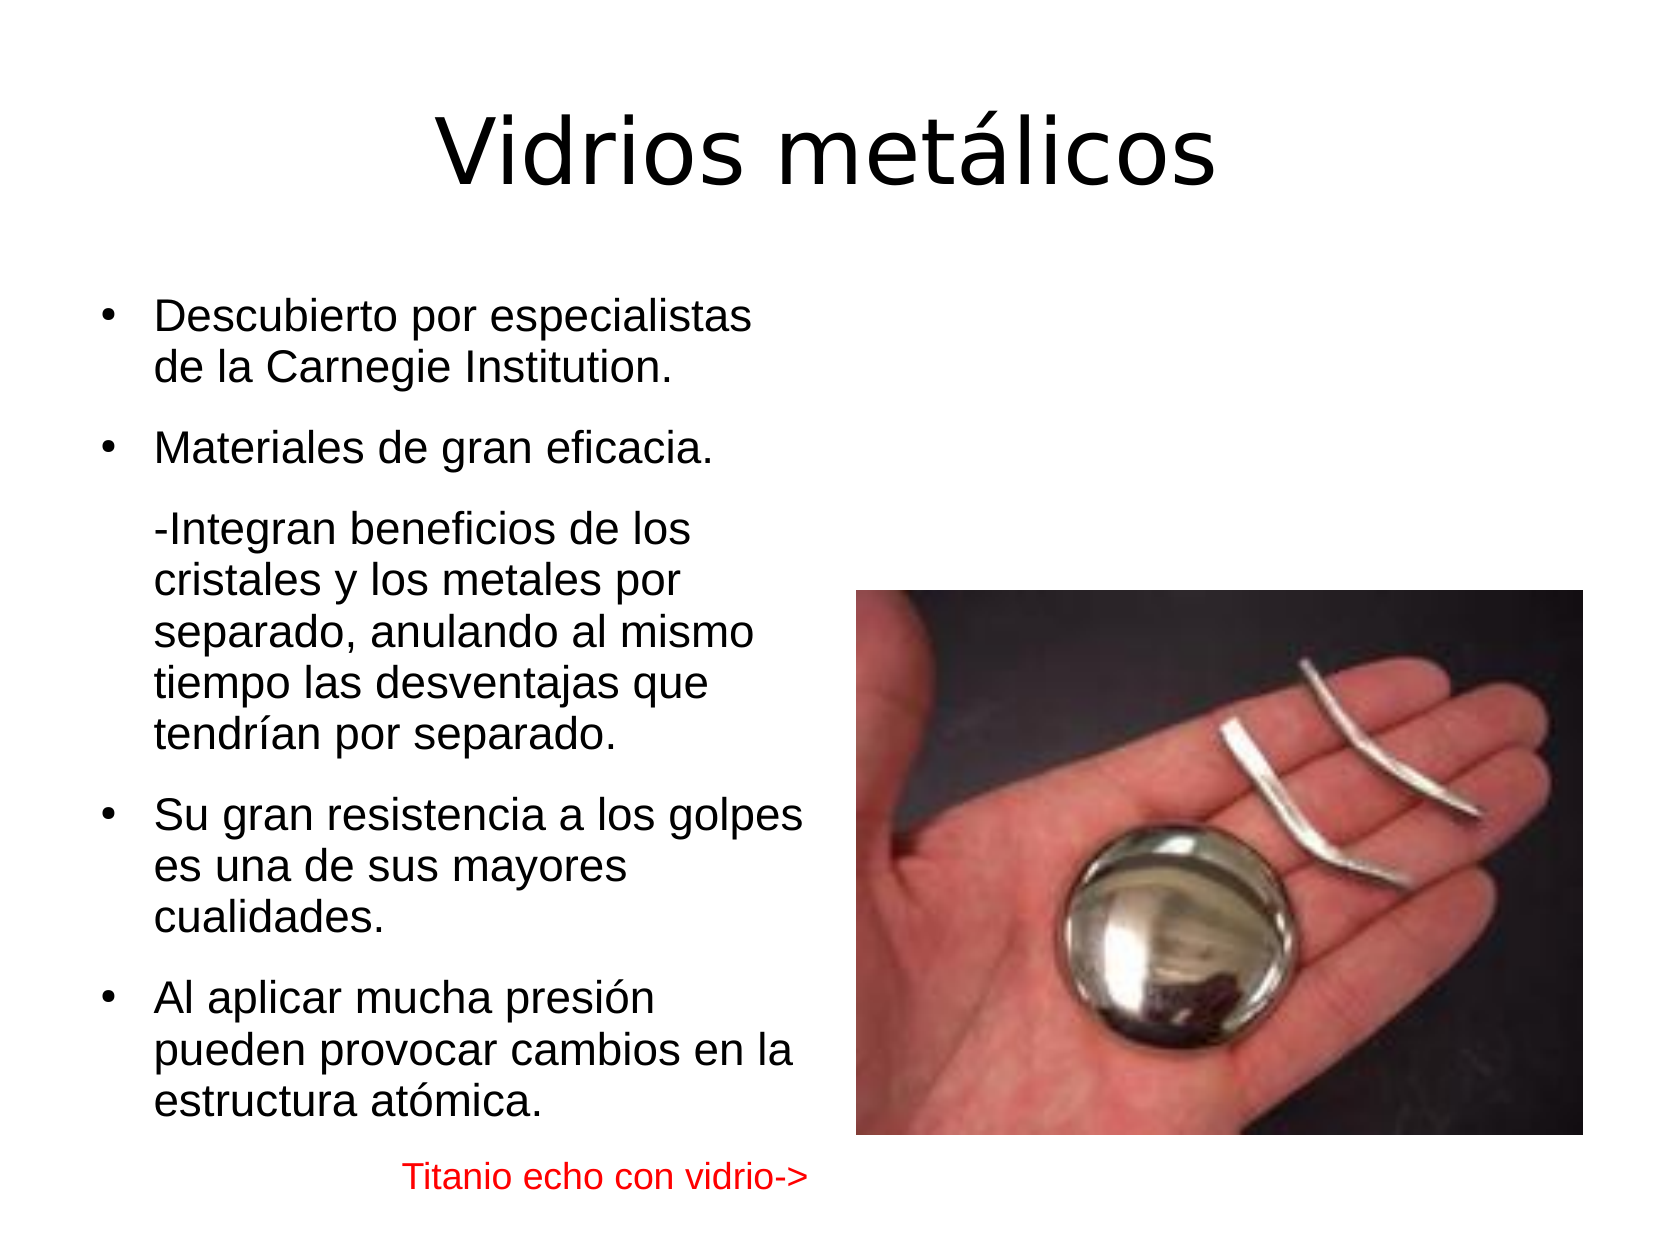

# Vidrios metálicos
Descubierto por especialistas de la Carnegie Institution.
Materiales de gran eficacia.
-Integran beneficios de los cristales y los metales por separado, anulando al mismo tiempo las desventajas que tendrían por separado.
Su gran resistencia a los golpes es una de sus mayores cualidades.
Al aplicar mucha presión pueden provocar cambios en la estructura atómica.
Titanio echo con vidrio->